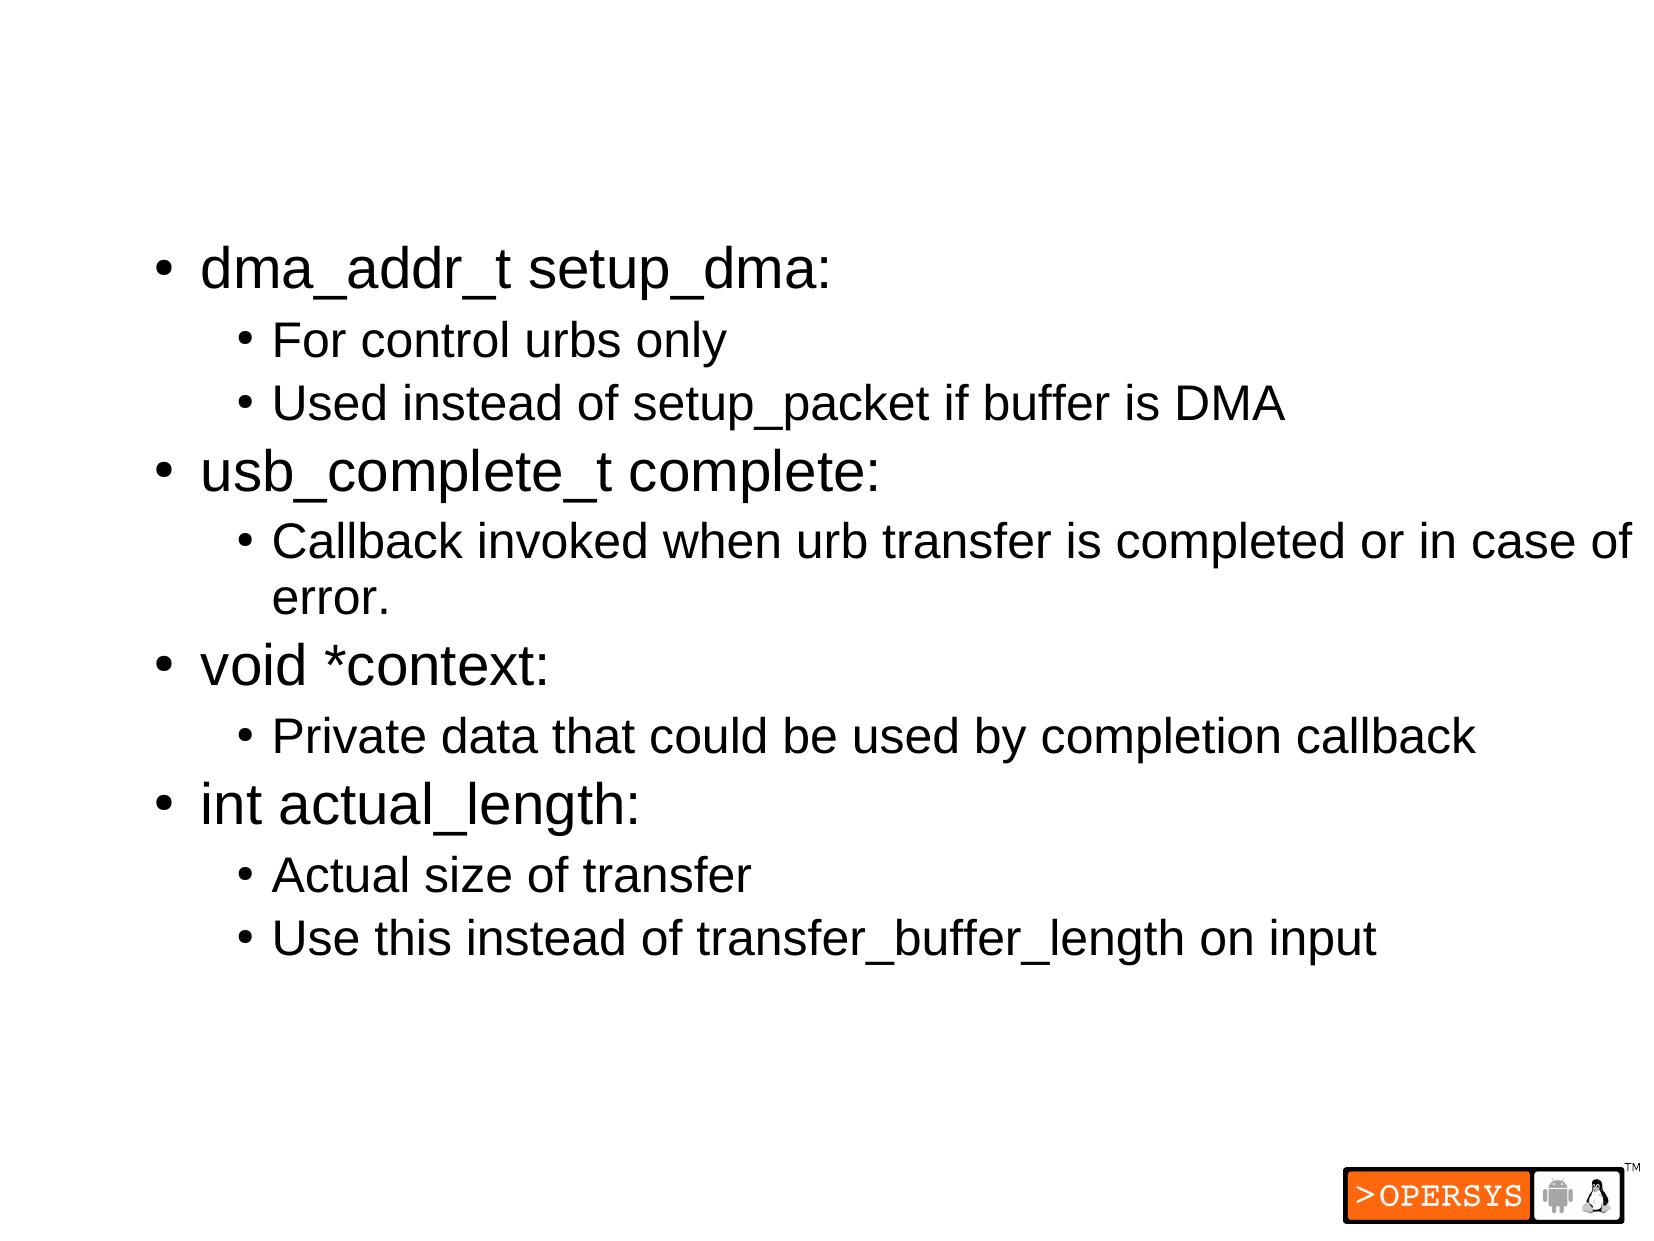

# dma_addr_t setup_dma:
For control urbs only
Used instead of setup_packet if buffer is DMA
usb_complete_t complete:
Callback invoked when urb transfer is completed or in case of error.
void *context:
Private data that could be used by completion callback
int actual_length:
Actual size of transfer
Use this instead of transfer_buffer_length on input